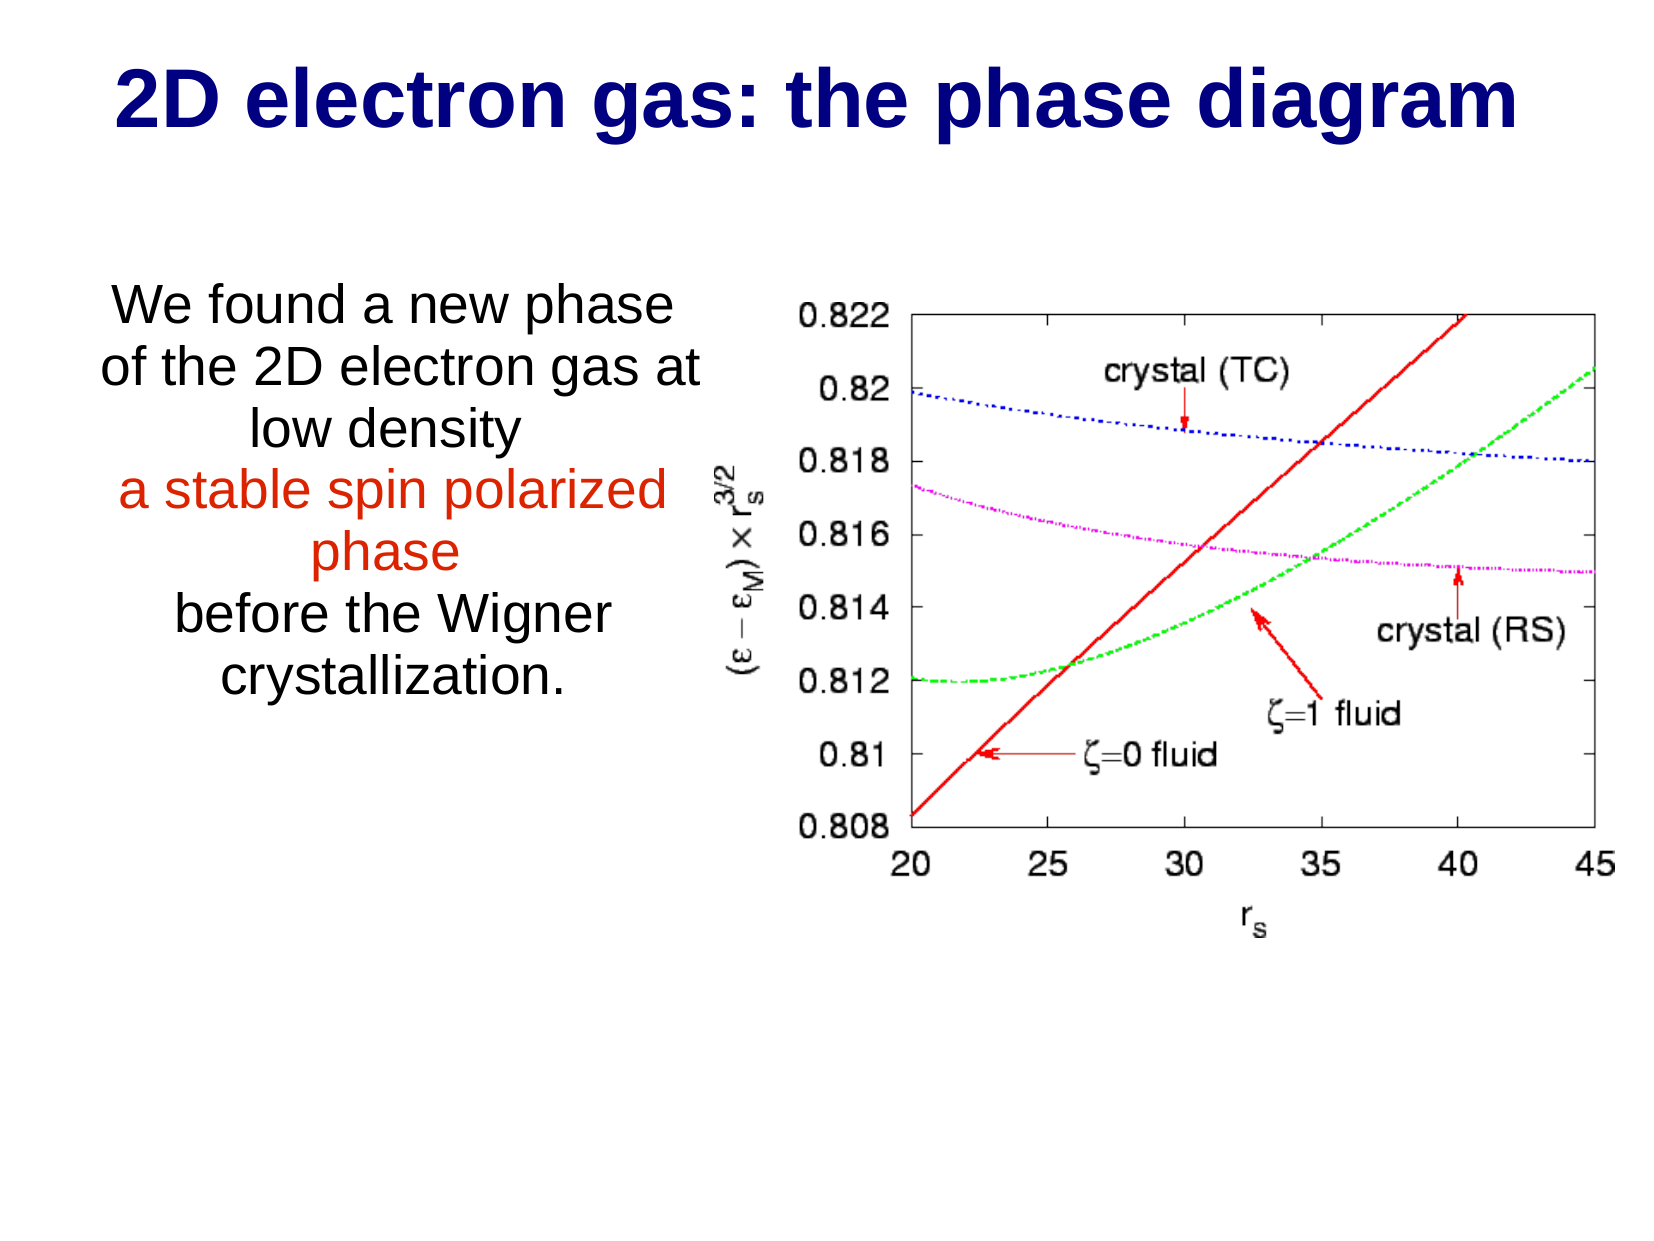

# 2D electron gas: the phase diagram
We found a new phase
 of the 2D electron gas at low density
a stable spin polarized phase
before the Wigner crystallization.